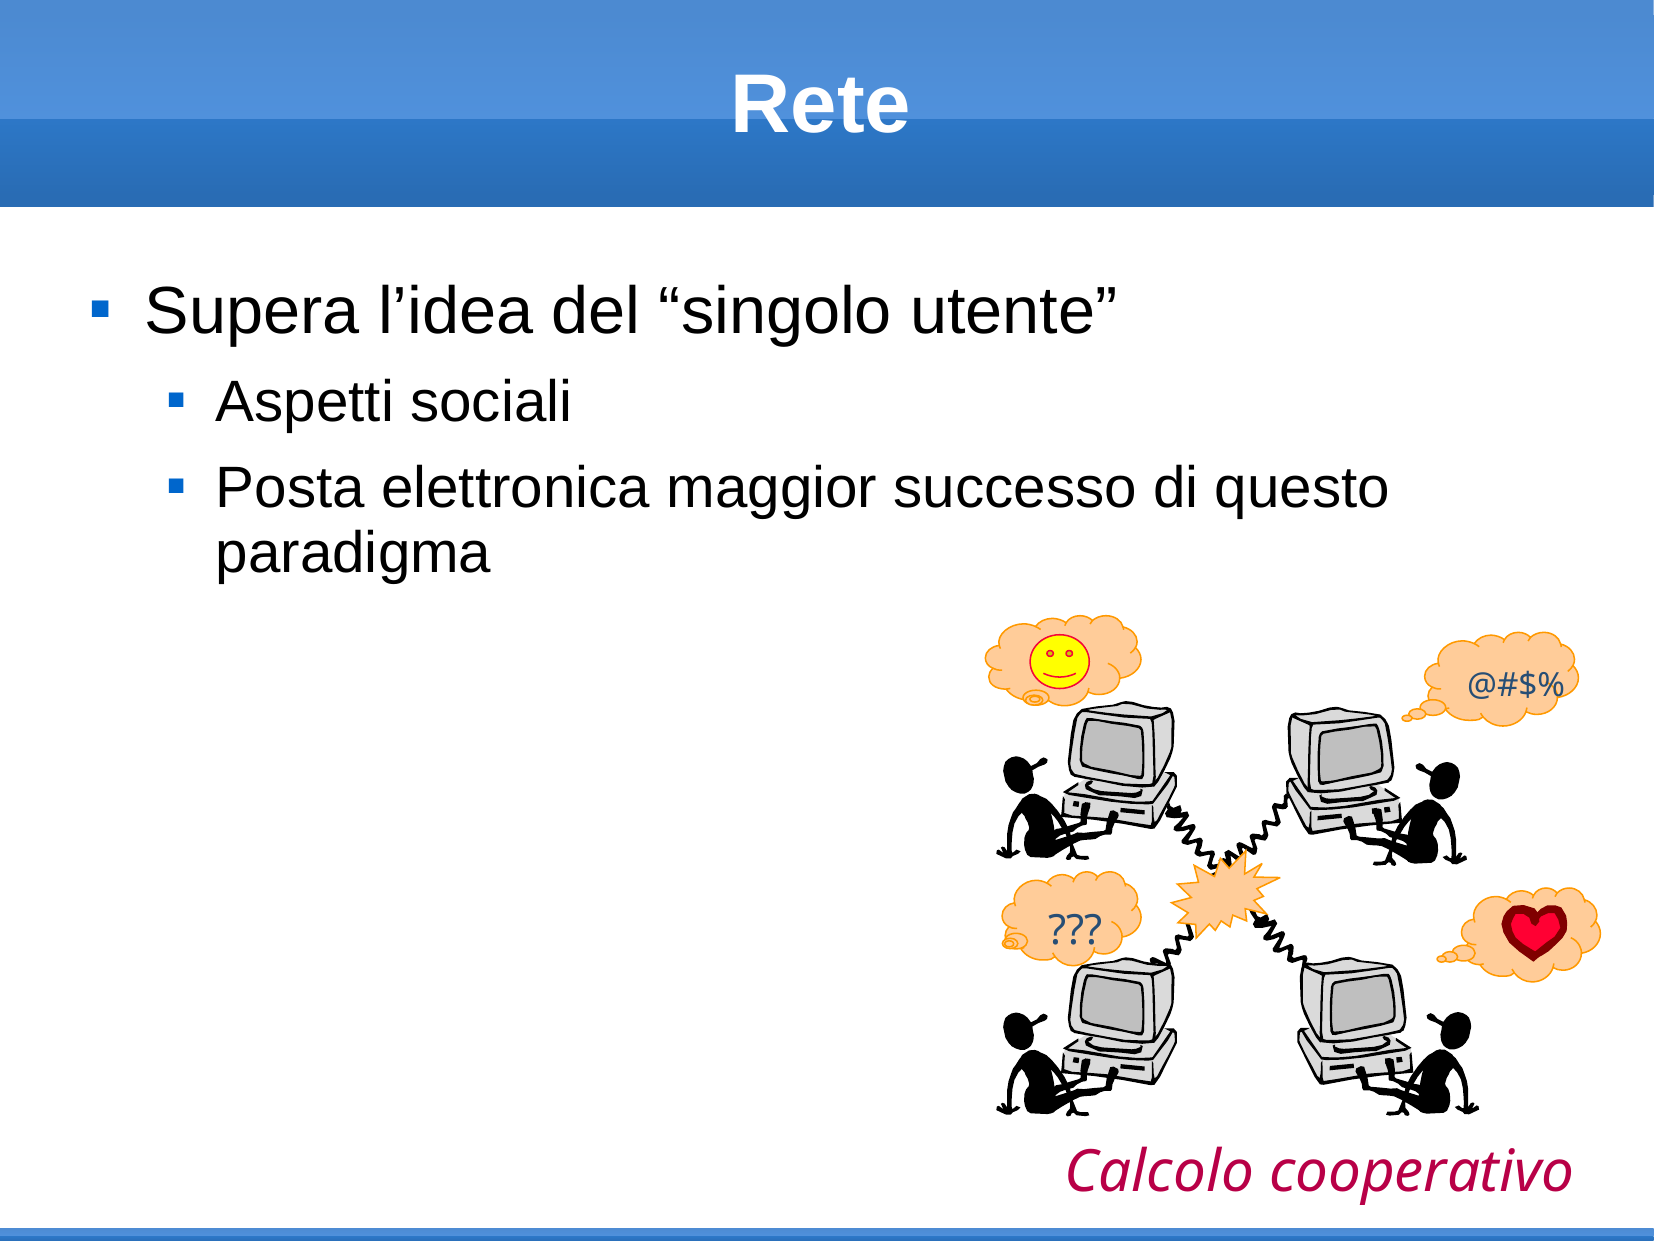

# Rete
Supera l’idea del “singolo utente”
Aspetti sociali
Posta elettronica maggior successo di questo paradigma
@#$%
???
Calcolo cooperativo